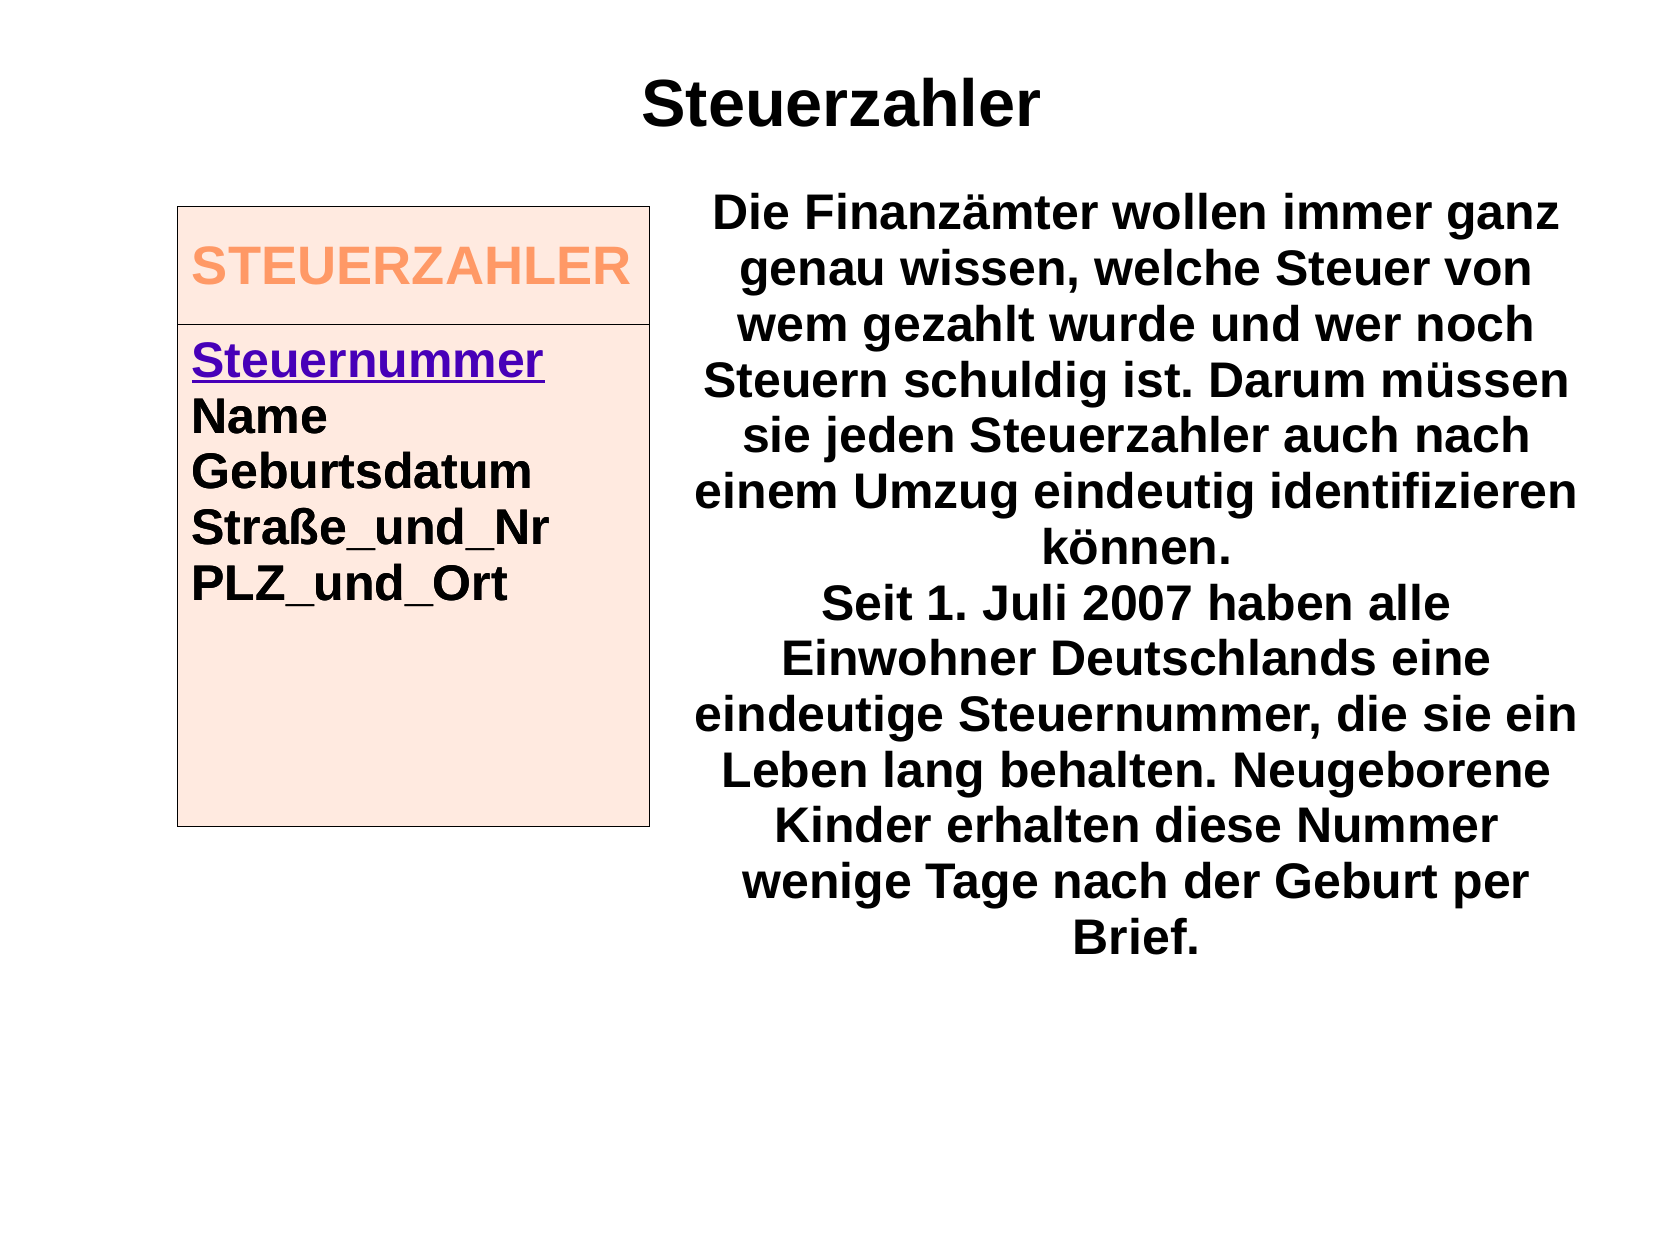

Steuerzahler
Die Finanzämter wollen immer ganz genau wissen, welche Steuer von wem gezahlt wurde und wer noch Steuern schuldig ist. Darum müssen sie jeden Steuerzahler auch nach einem Umzug eindeutig identifizieren können.
Seit 1. Juli 2007 haben alle Einwohner Deutschlands eine eindeutige Steuernummer, die sie ein Leben lang behalten. Neugeborene Kinder erhalten diese Nummer wenige Tage nach der Geburt per Brief.
STEUERZAHLER
Name
Geburtsdatum
Straße_und_Nr
PLZ_und_Ort
Steuernummer
Name
Geburtsdatum
Straße_und_Nr
PLZ_und_Ort